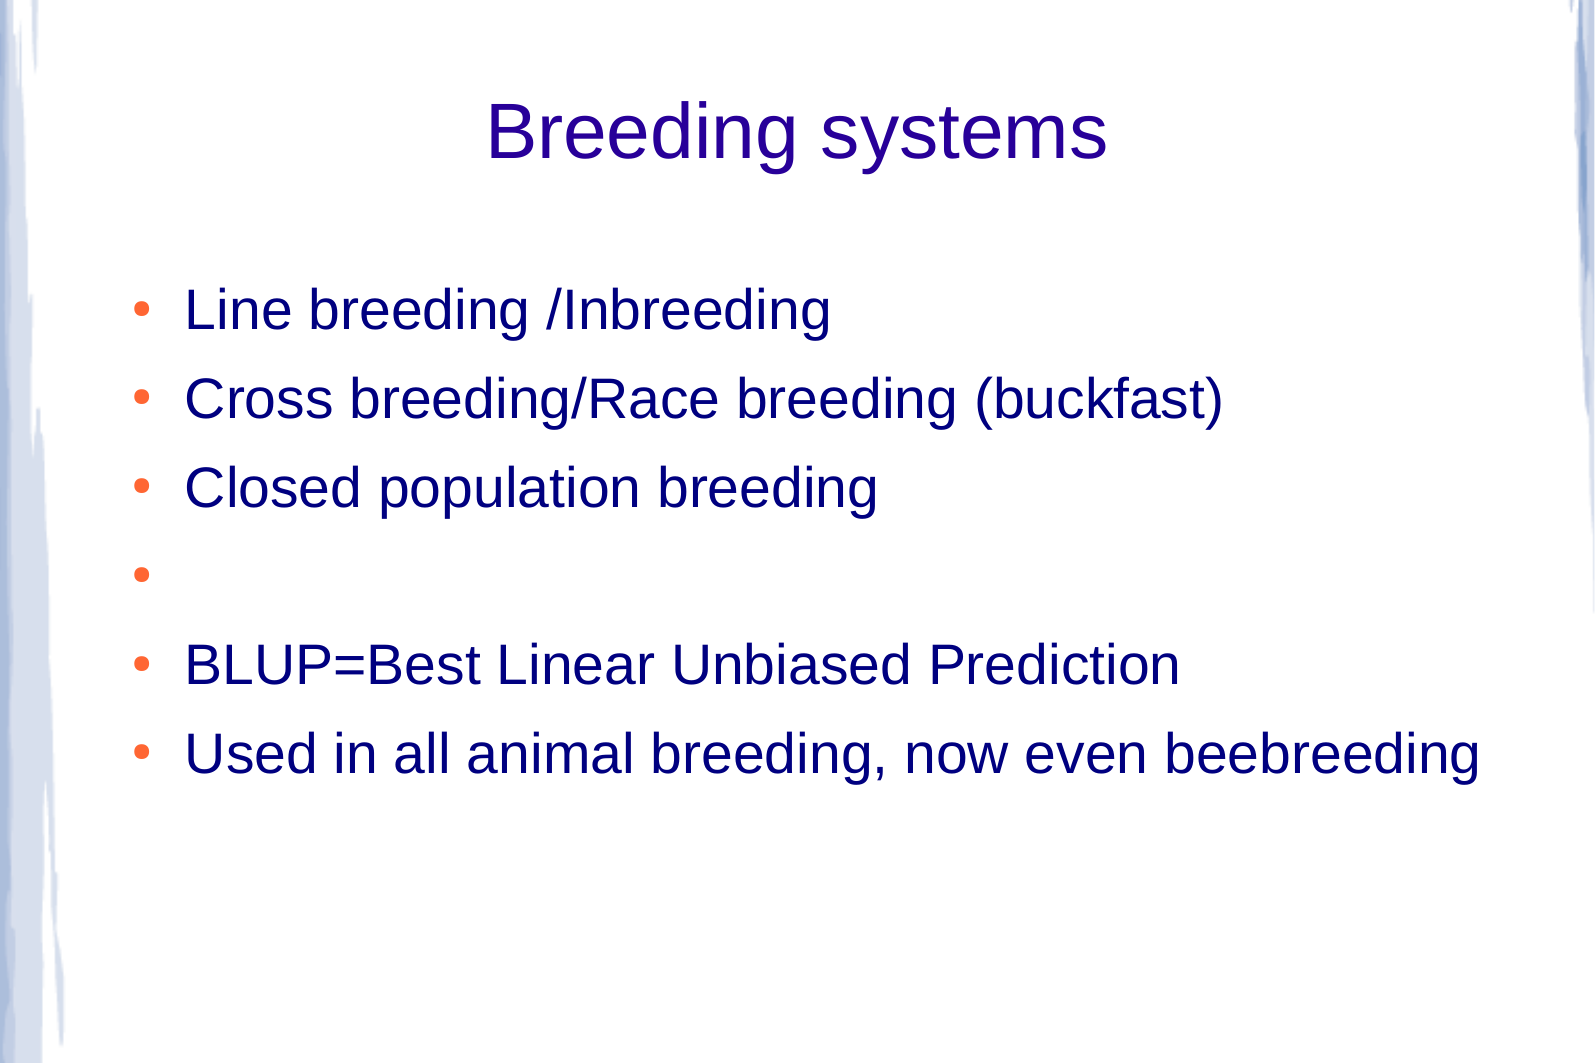

# Breeding systems
Line breeding /Inbreeding
Cross breeding/Race breeding (buckfast)
Closed population breeding
BLUP=Best Linear Unbiased Prediction
Used in all animal breeding, now even beebreeding